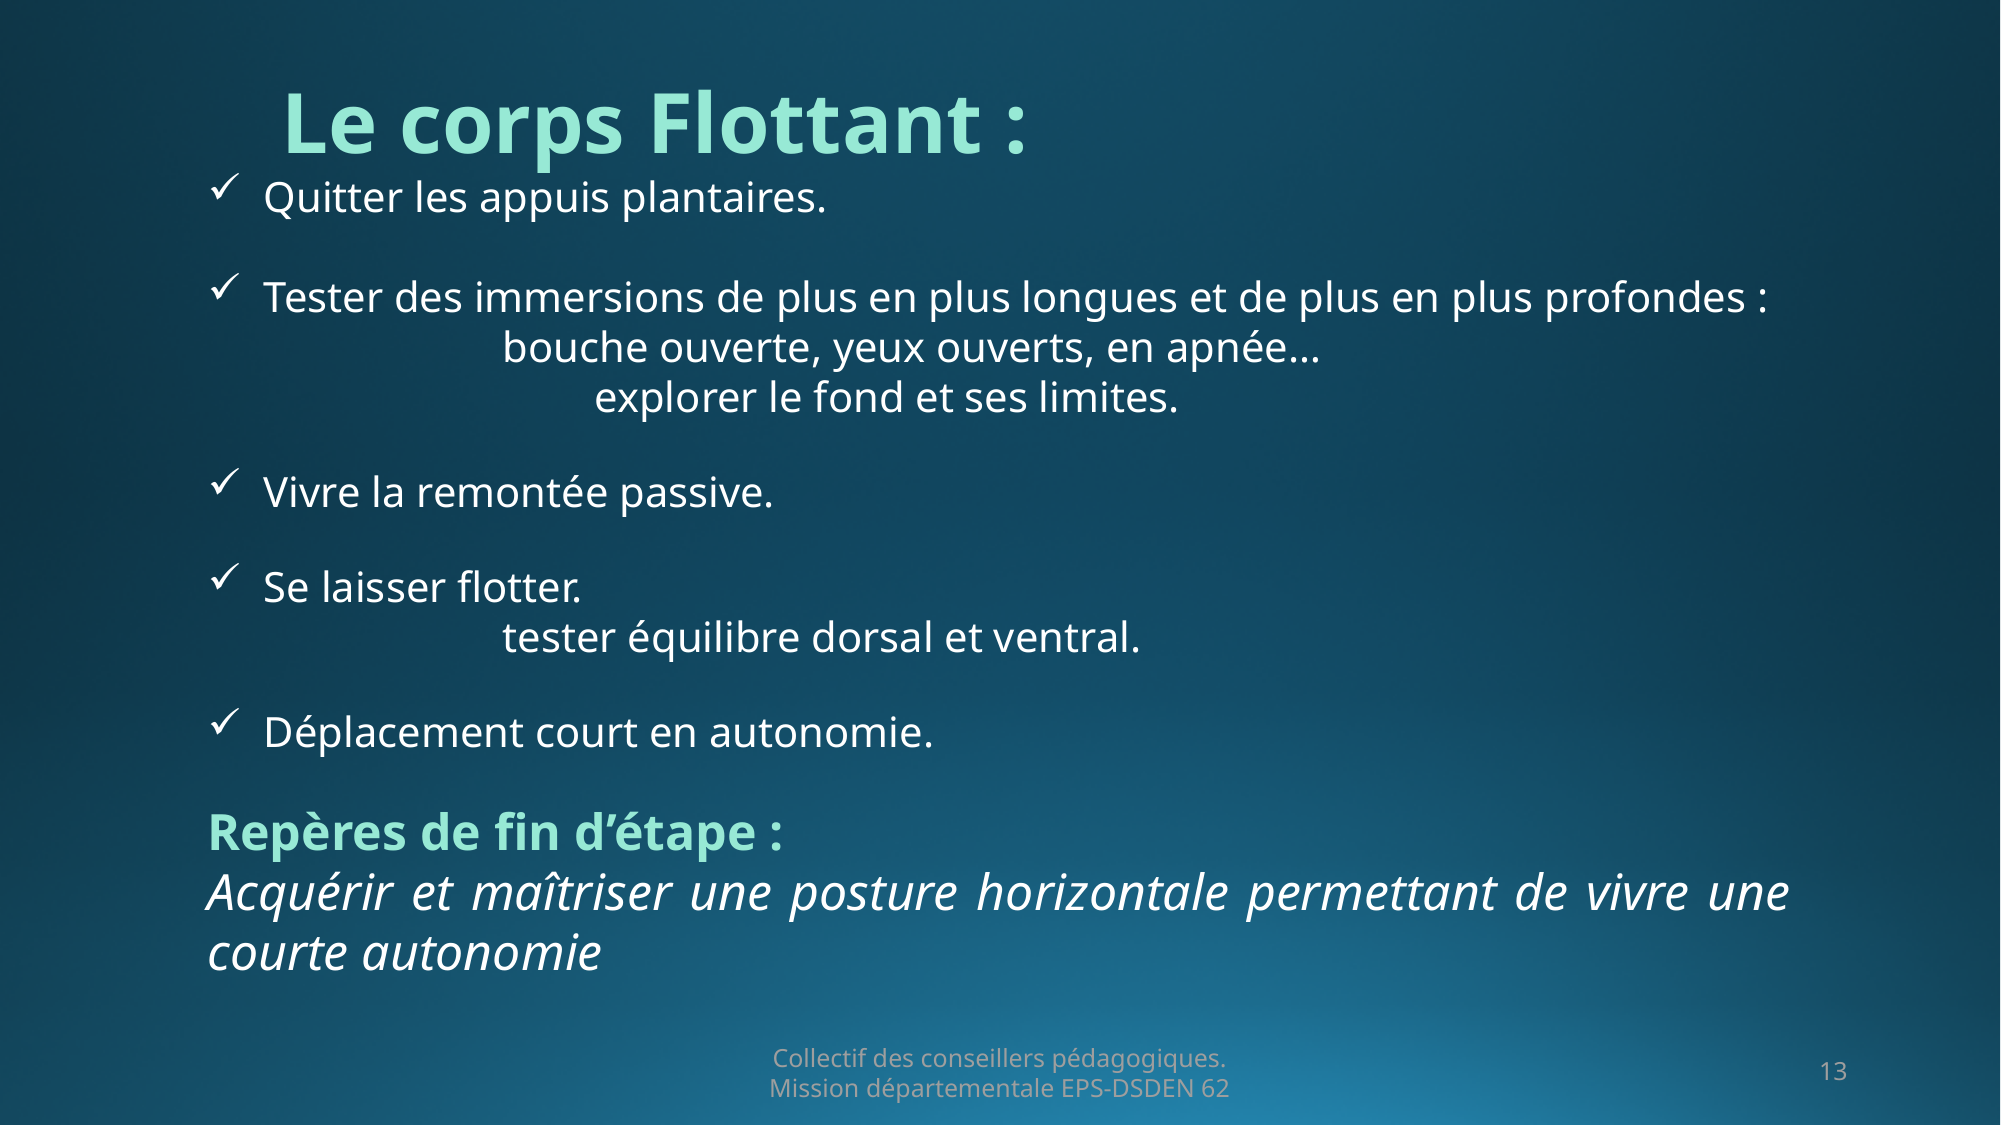

Le corps Flottant :
Quitter les appuis plantaires.
Tester des immersions de plus en plus longues et de plus en plus profondes :
				bouche ouverte, yeux ouverts, en apnée…
 explorer le fond et ses limites.
Vivre la remontée passive.
Se laisser flotter.
				tester équilibre dorsal et ventral.
Déplacement court en autonomie.
Repères de fin d’étape :
Acquérir et maîtriser une posture horizontale permettant de vivre une courte autonomie
Collectif des conseillers pédagogiques.
Mission départementale EPS-DSDEN 62